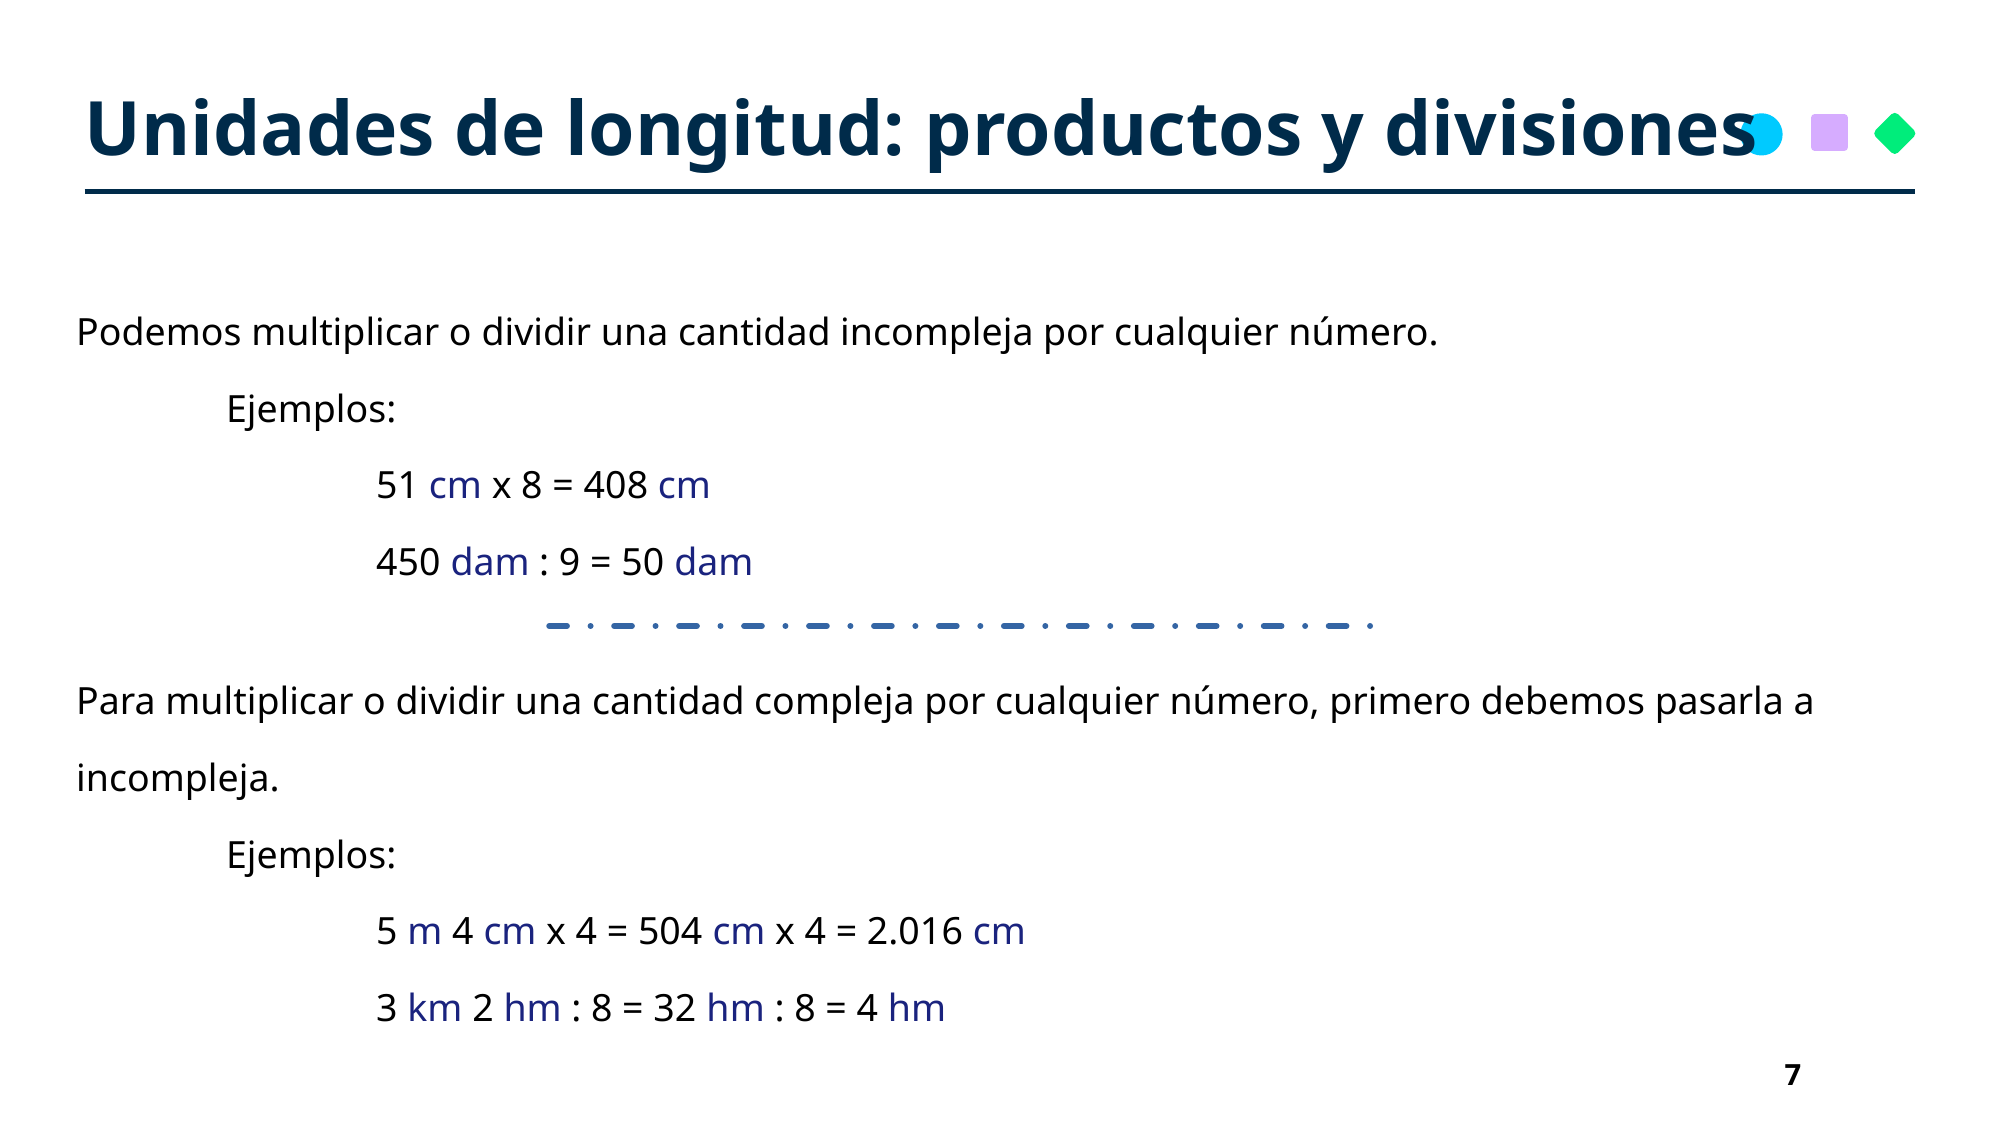

# Unidades de longitud: productos y divisiones
Podemos multiplicar o dividir una cantidad incompleja por cualquier número.
	Ejemplos:
		51 cm x 8 = 408 cm
		450 dam : 9 = 50 dam
Para multiplicar o dividir una cantidad compleja por cualquier número, primero debemos pasarla a incompleja.
	Ejemplos:
		5 m 4 cm x 4 = 504 cm x 4 = 2.016 cm
		3 km 2 hm : 8 = 32 hm : 8 = 4 hm